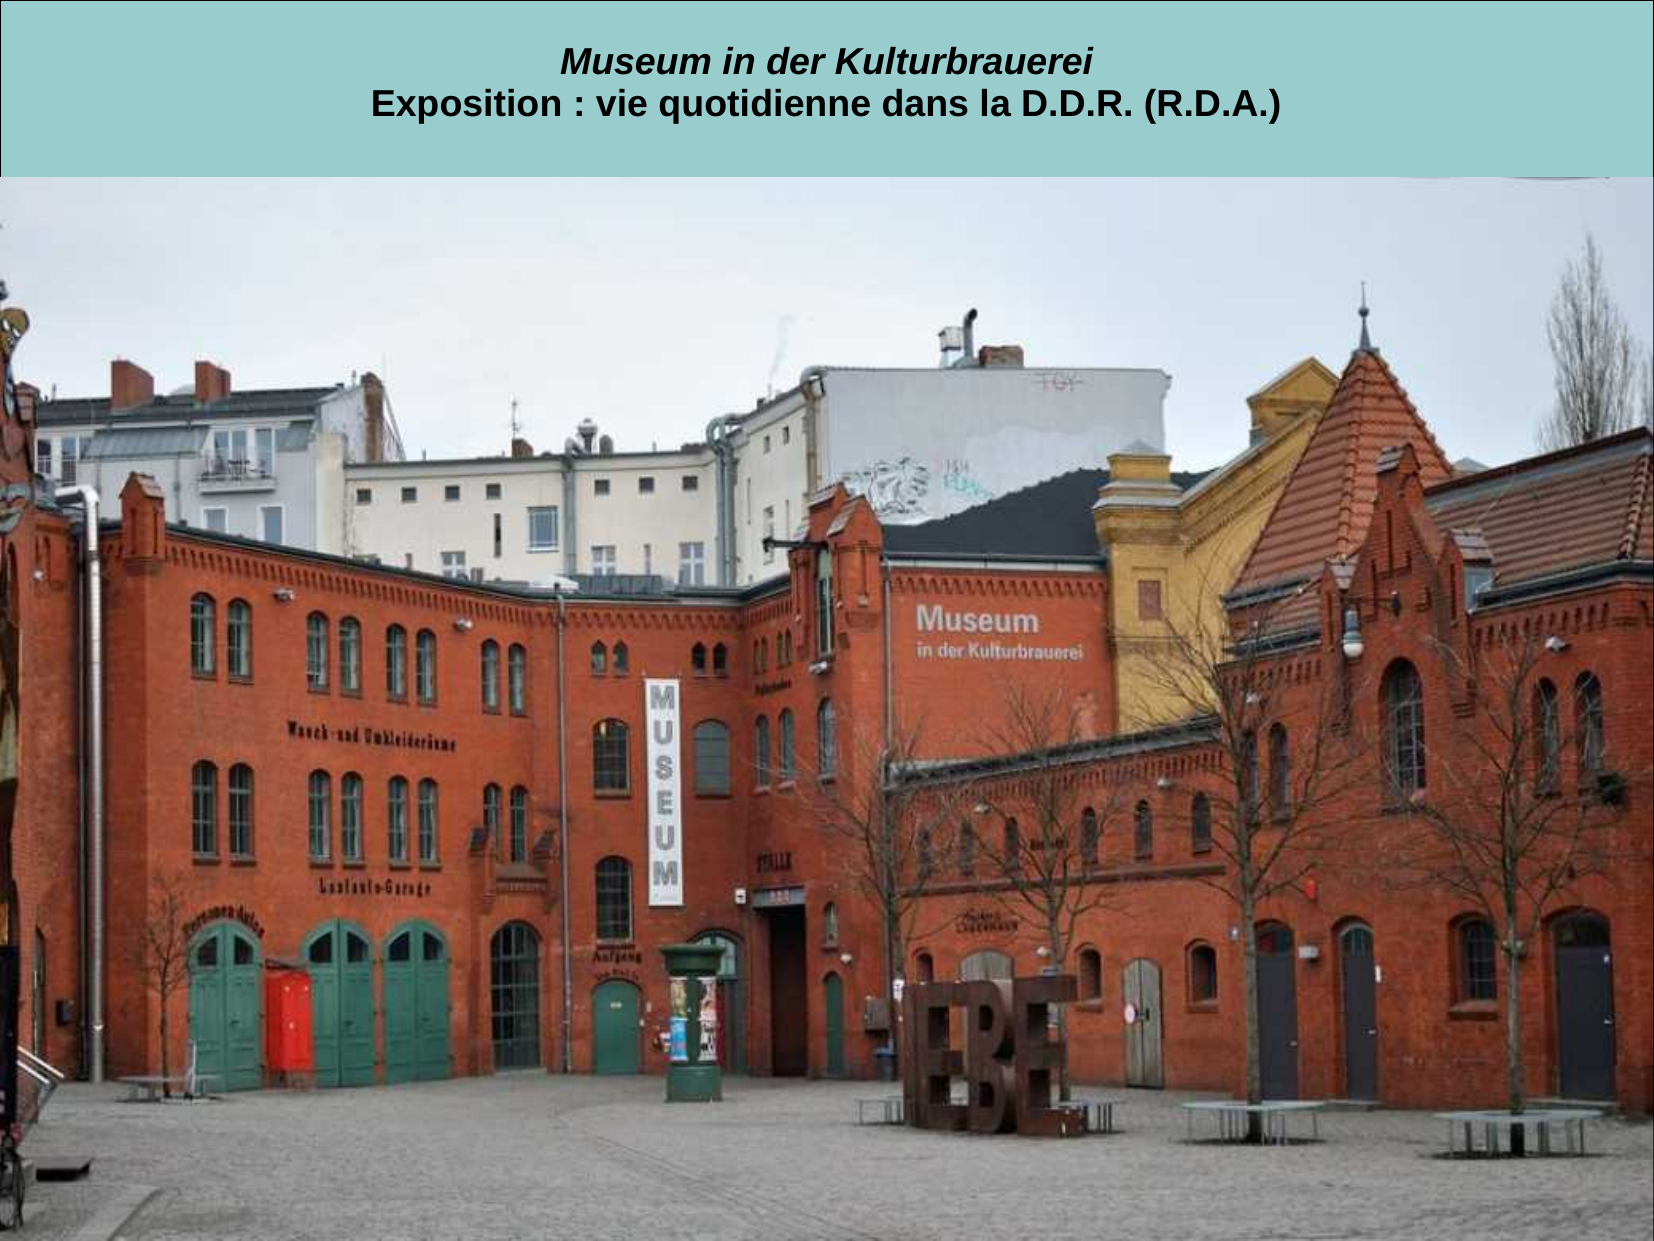

Museum in der Kulturbrauerei
Exposition : vie quotidienne dans la D.D.R. (R.D.A.)